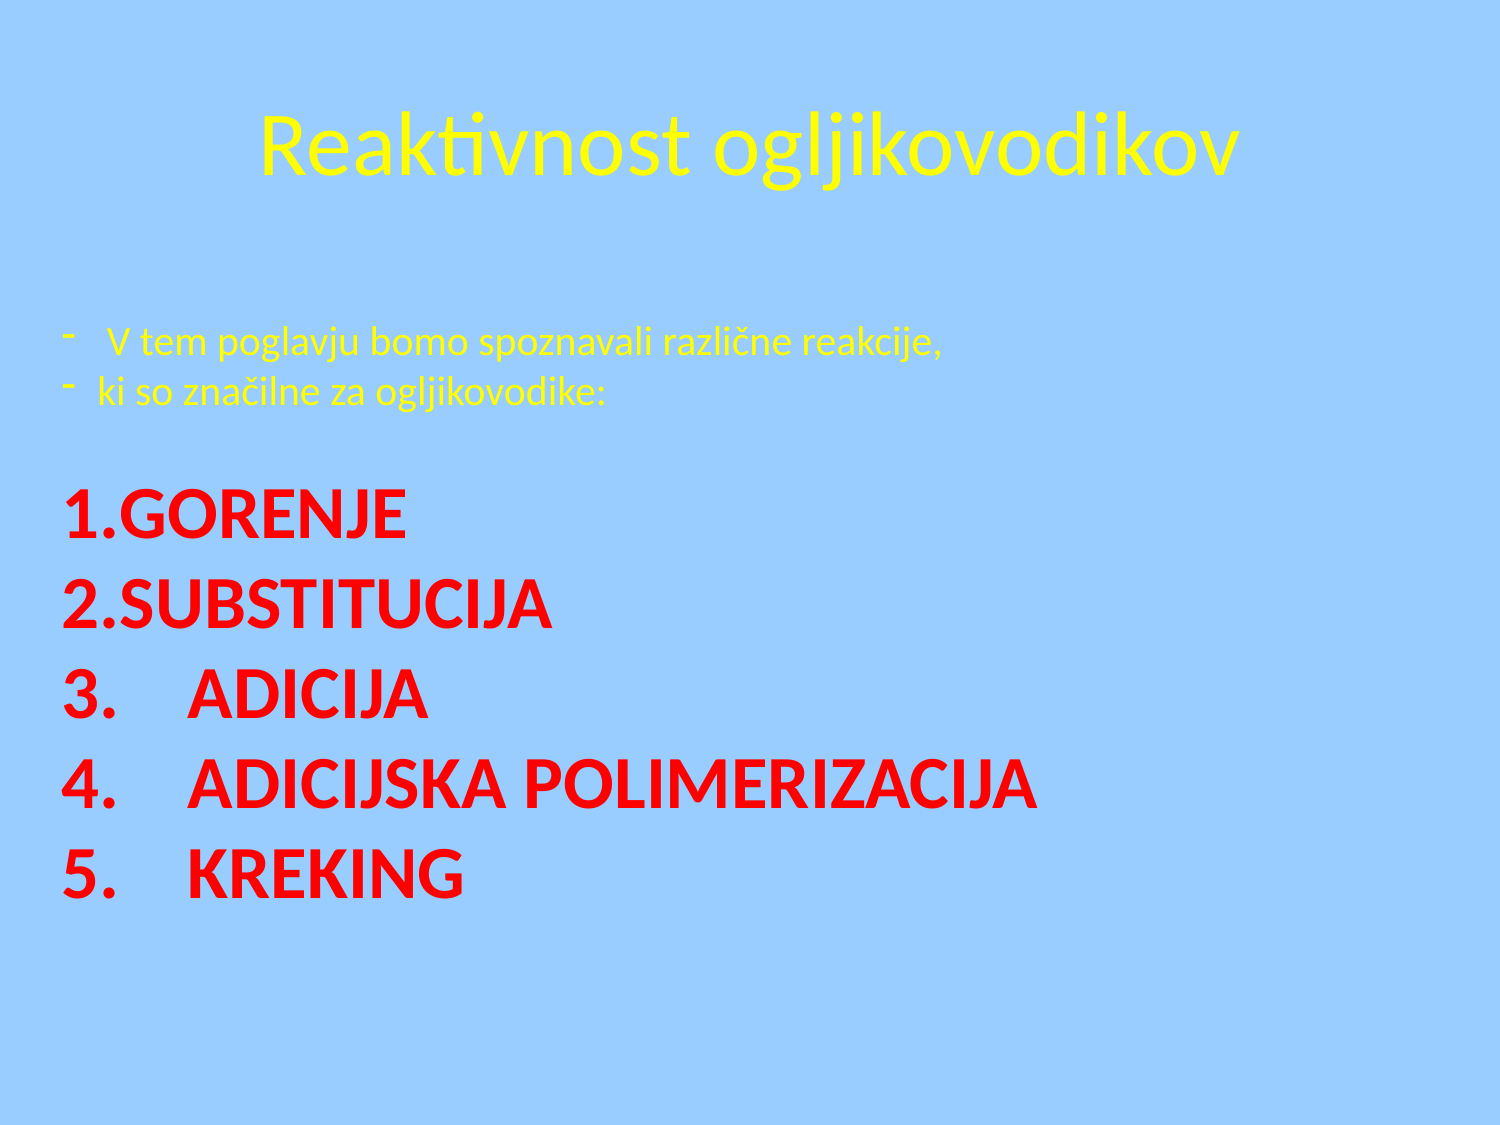

Reaktivnost ogljikovodikov
 V tem poglavju bomo spoznavali različne reakcije,
ki so značilne za ogljikovodike:
GORENJE
SUBSTITUCIJA
3. ADICIJA
4. ADICIJSKA POLIMERIZACIJA
5. KREKING